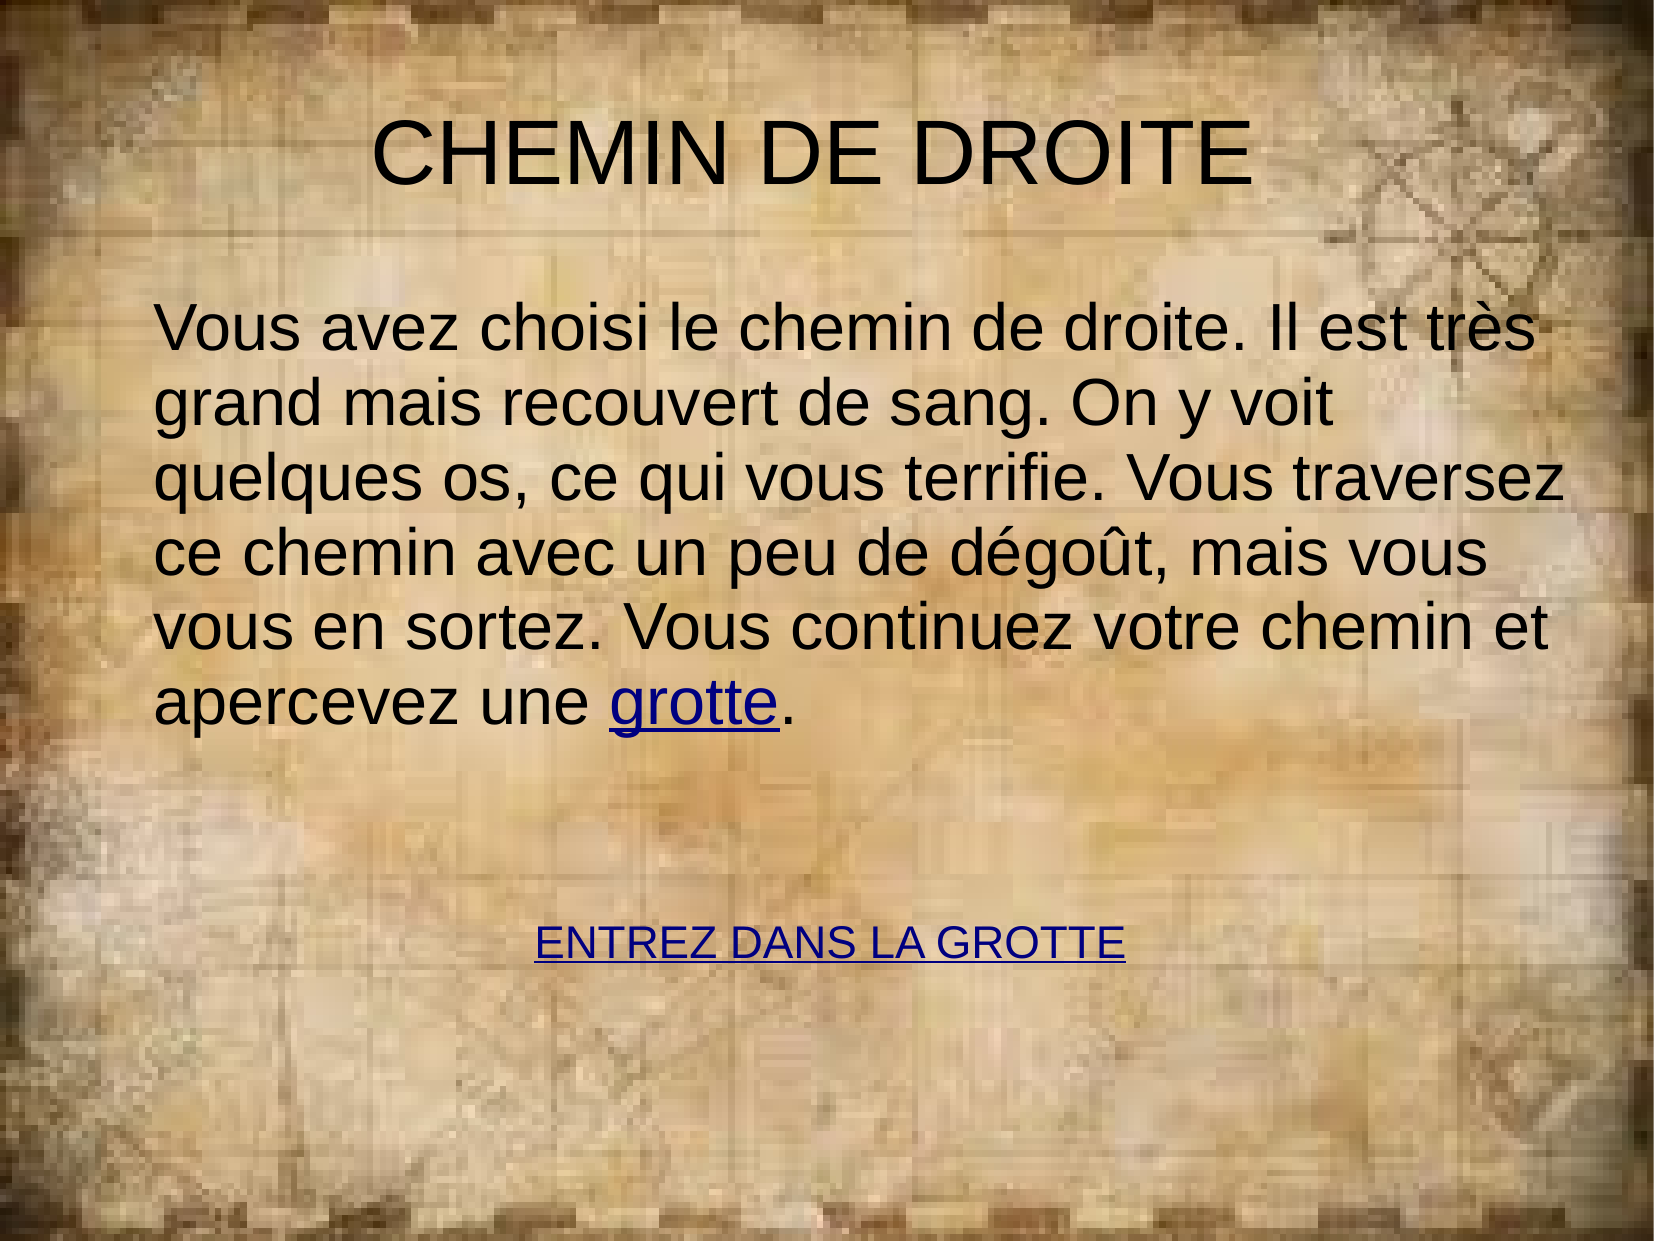

# CHEMIN DE DROITE
Vous avez choisi le chemin de droite. Il est très grand mais recouvert de sang. On y voit quelques os, ce qui vous terrifie. Vous traversez ce chemin avec un peu de dégoût, mais vous vous en sortez. Vous continuez votre chemin et apercevez une grotte.
ENTREZ DANS LA GROTTE